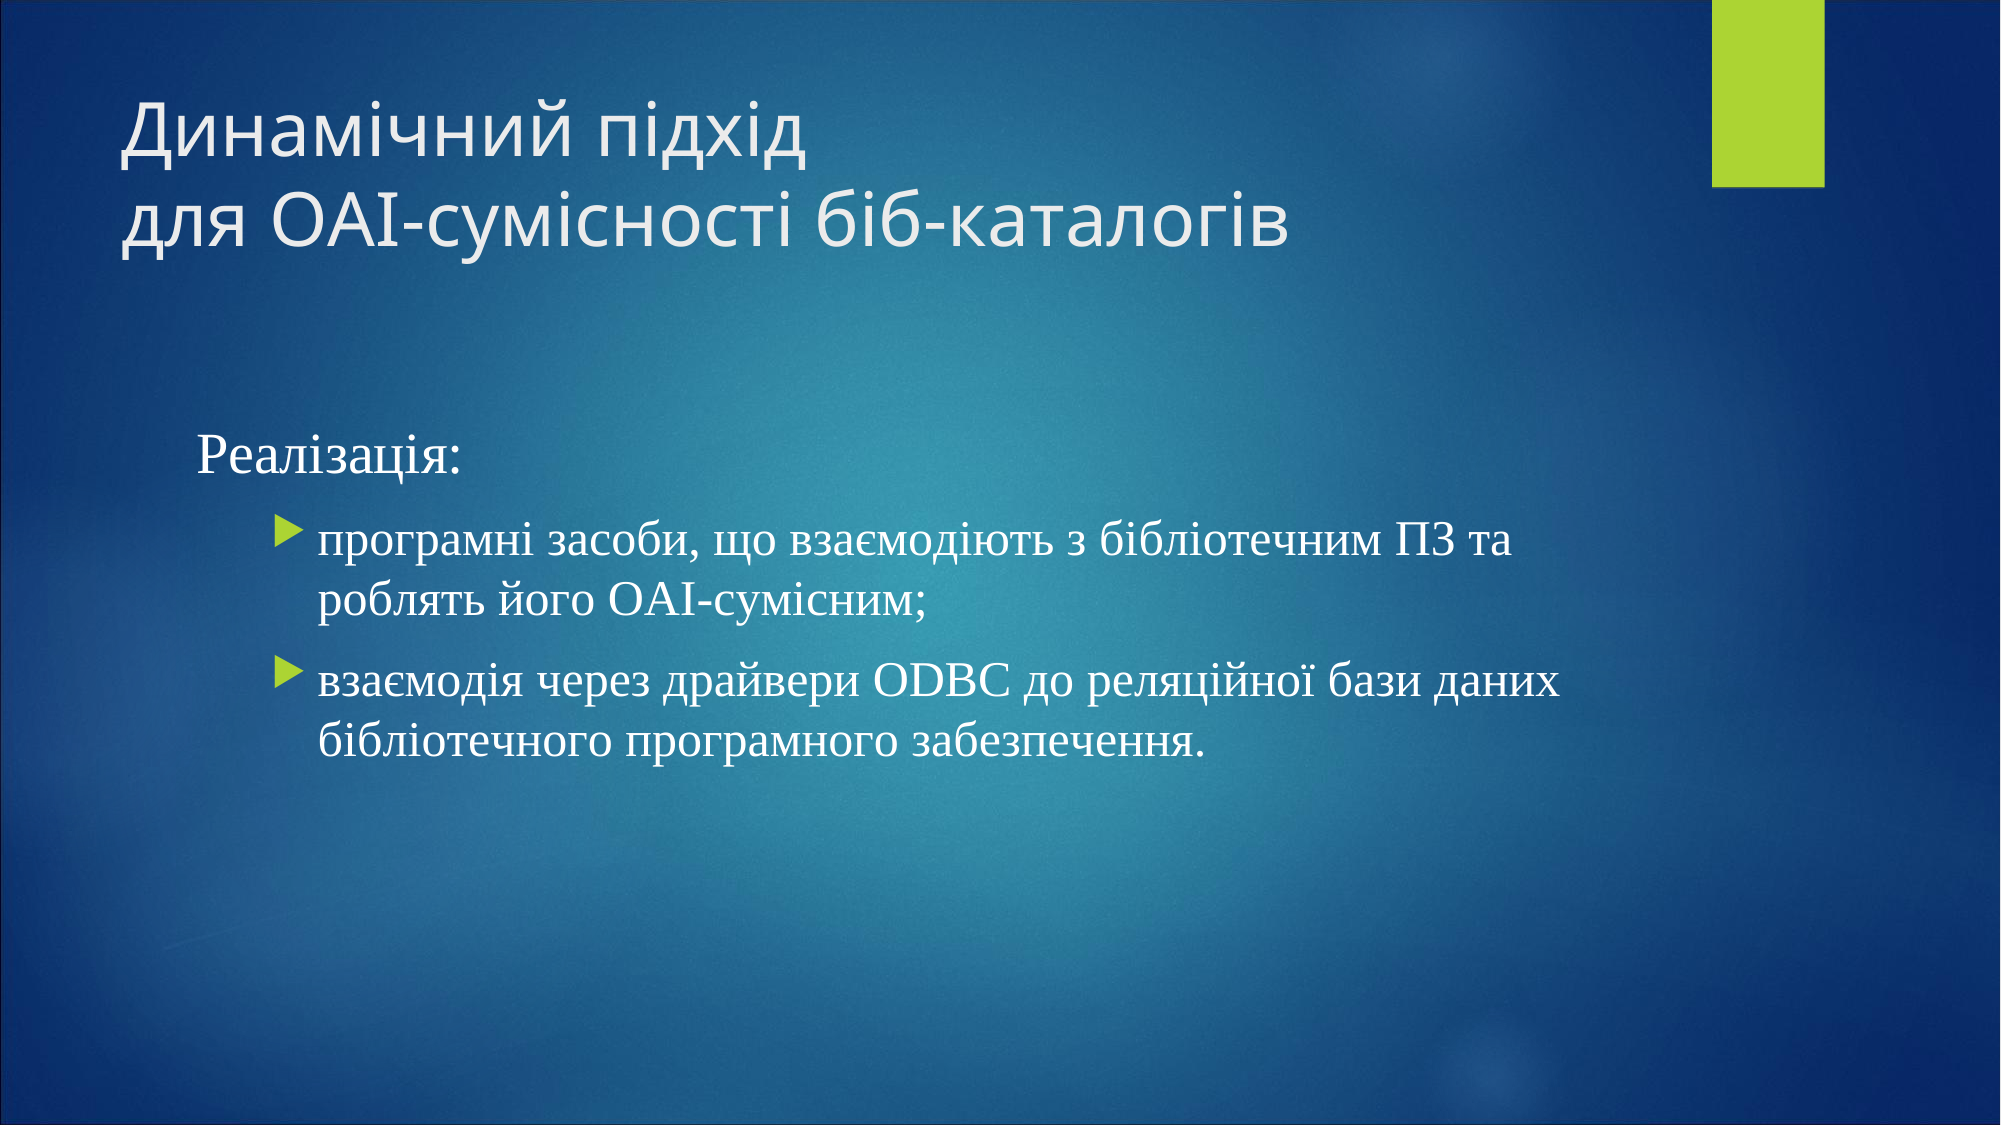

# Динамічний підхід для OAI-сумісності біб-каталогів
Реалізація:
програмні засоби, що взаємодіють з бібліотечним ПЗ та роблять його OAI-сумісним;
взаємодія через драйвери ODBC до реляційної бази даних бібліотечного програмного забезпечення.